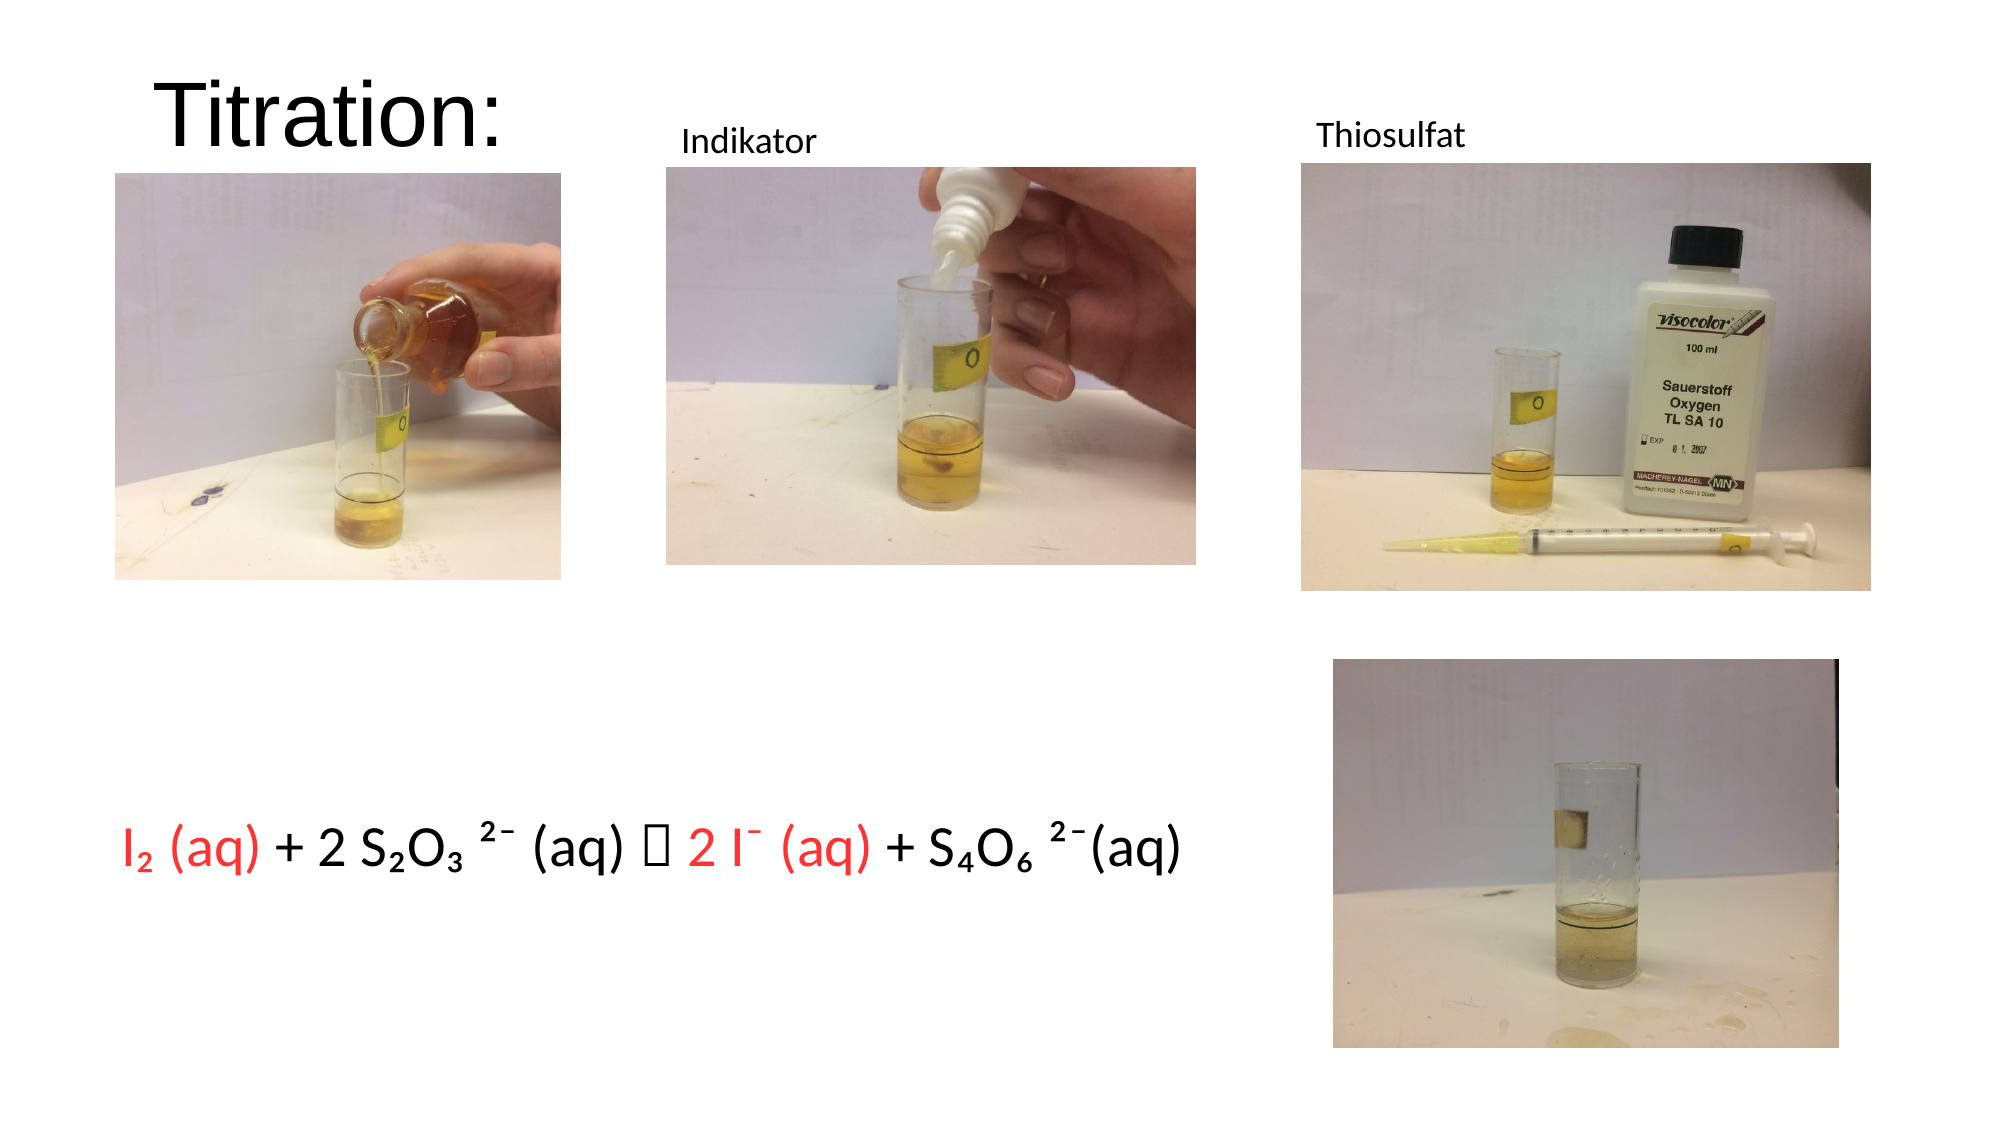

# Titration:
Thiosulfat
Indikator
I₂ (aq) + 2 S₂O₃ ²⁻ (aq)  2 I⁻ (aq) + S₄O₆ ²⁻(aq)